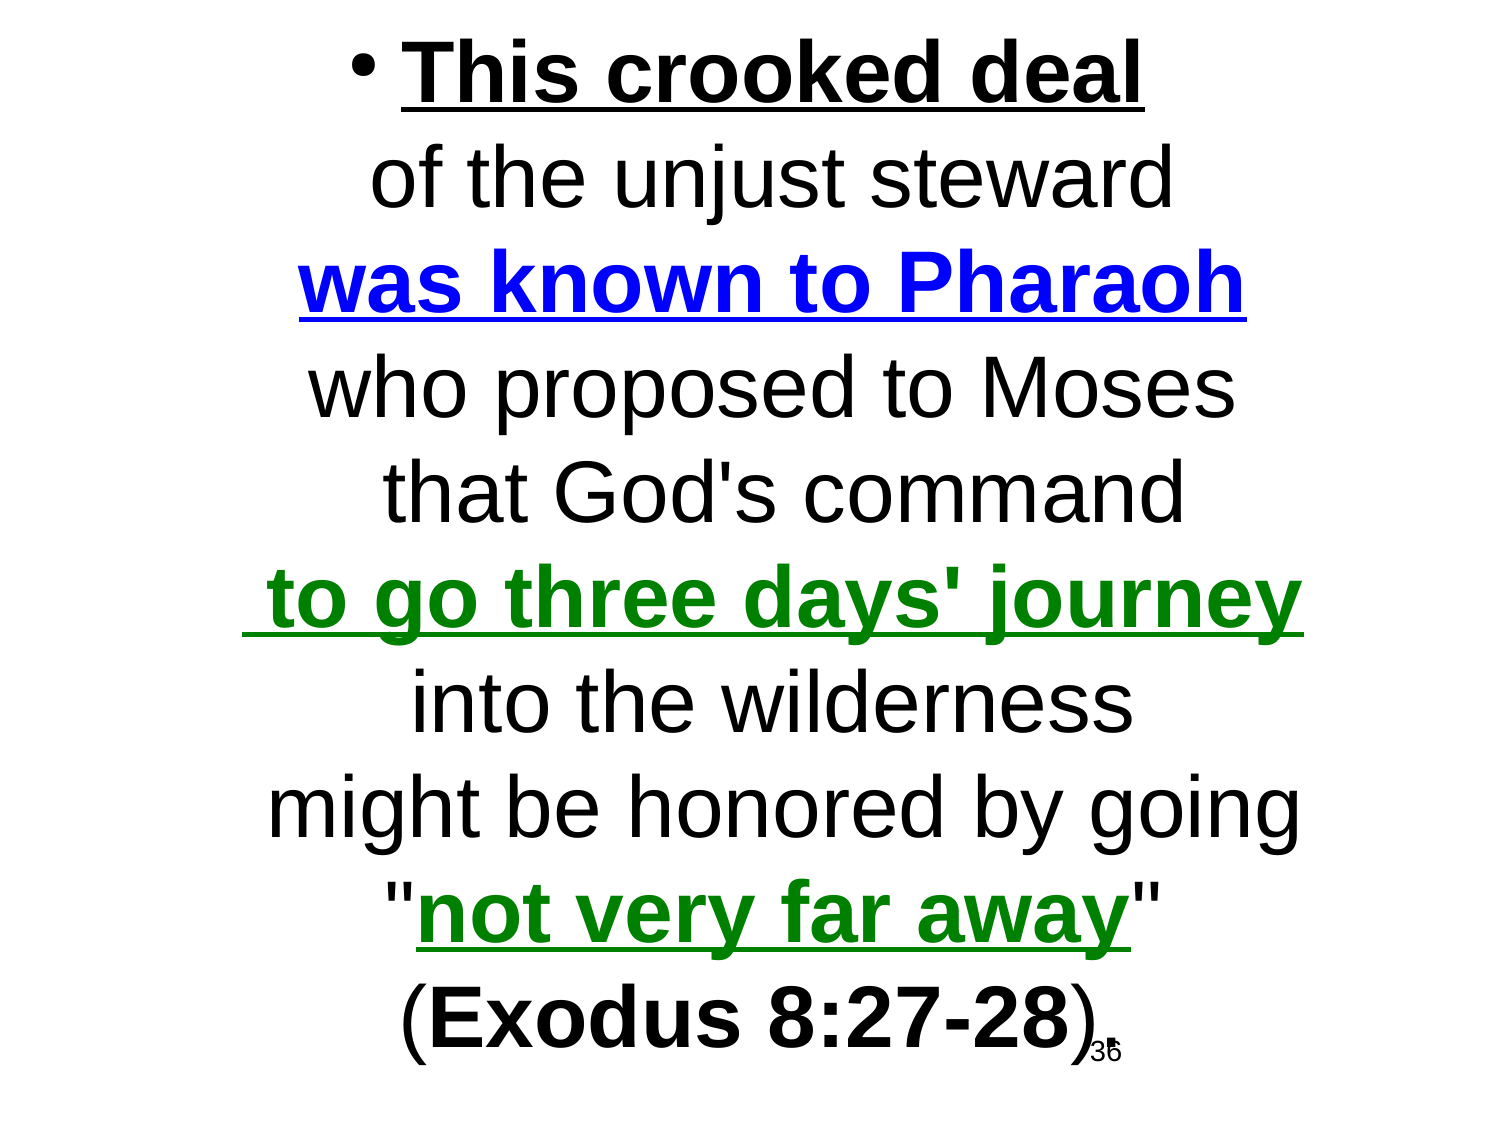

# This crooked deal of the unjust steward was known to Pharaoh who proposed to Moses that God's command to go three days' journey into the wilderness might be honored by going "not very far away" (Exodus 8:27-28).
36